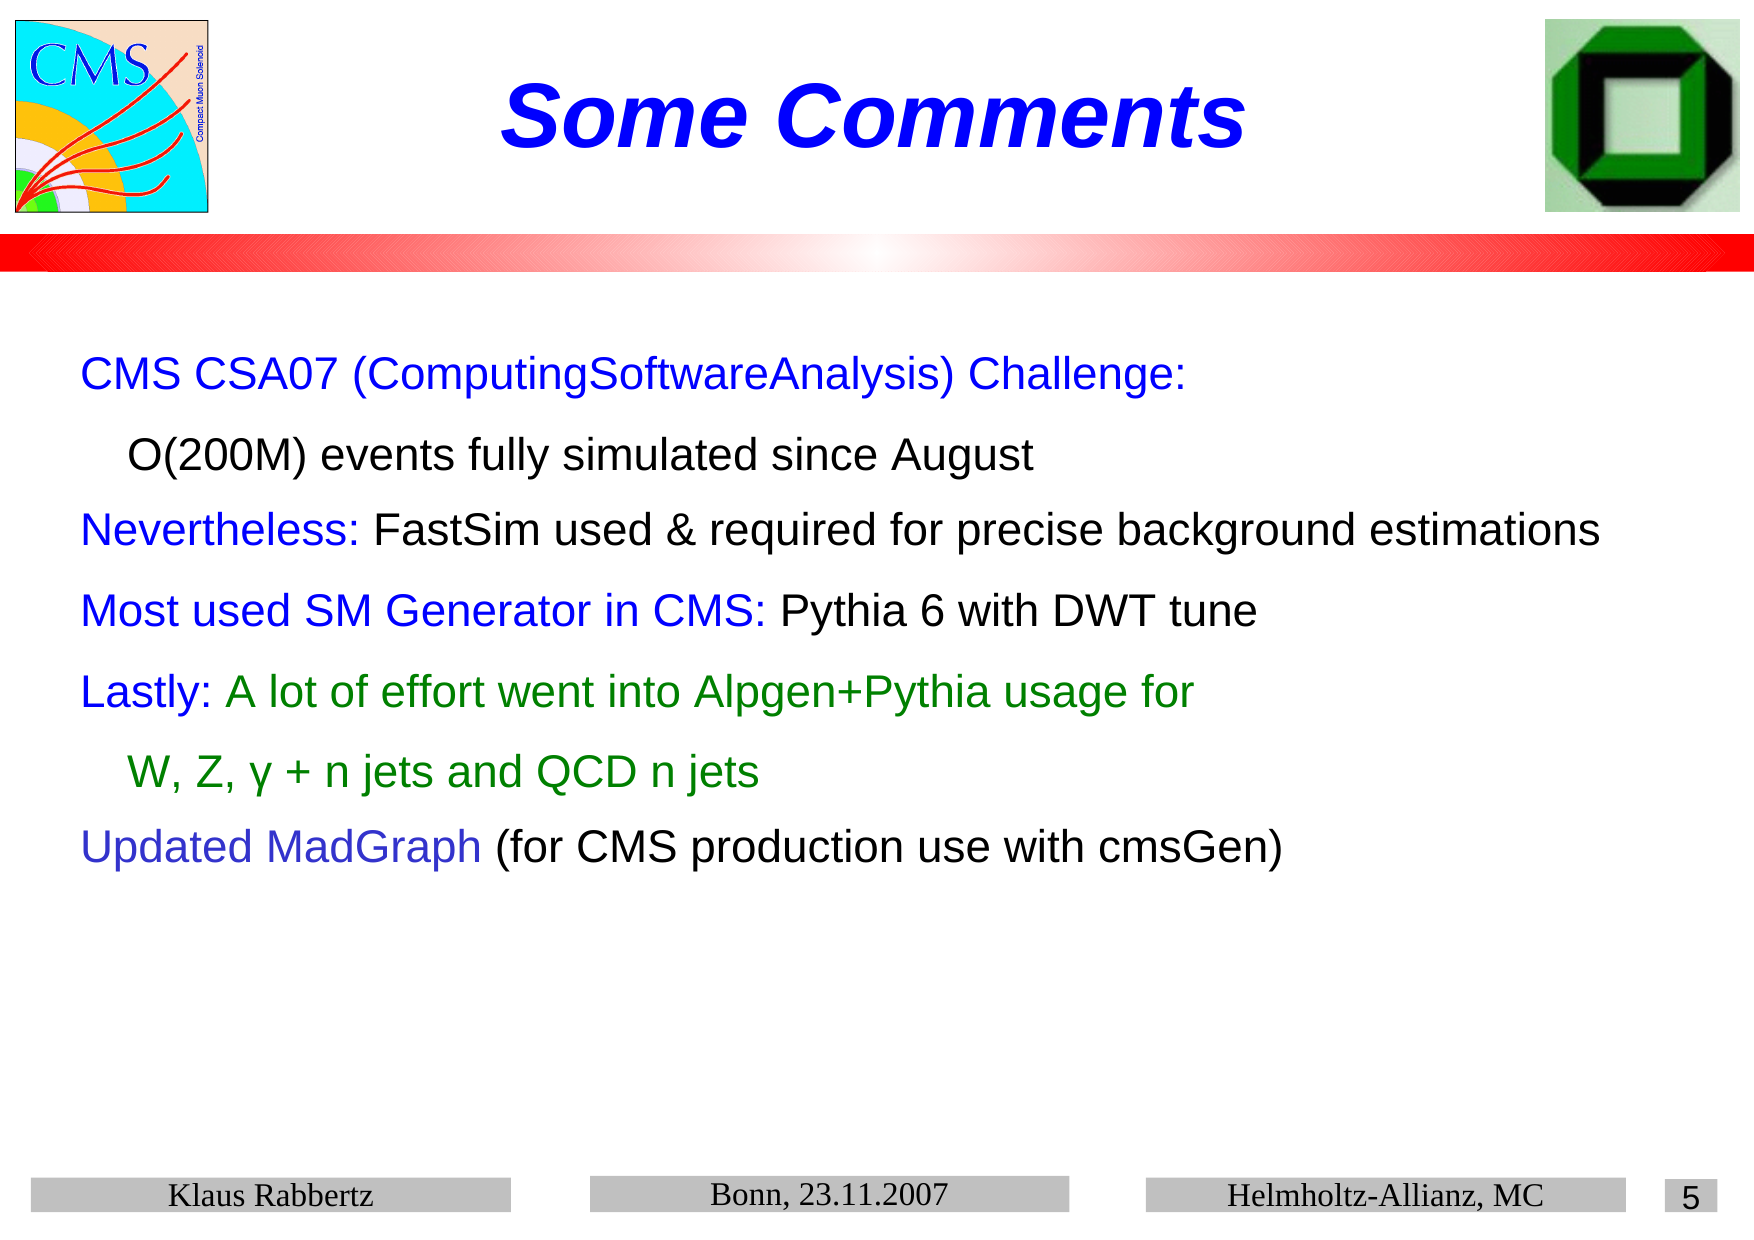

# Some Comments
CMS CSA07 (ComputingSoftwareAnalysis) Challenge:
O(200M) events fully simulated since August
Nevertheless: FastSim used & required for precise background estimations
Most used SM Generator in CMS: Pythia 6 with DWT tune
Lastly: A lot of effort went into Alpgen+Pythia usage for
W, Z, γ + n jets and QCD n jets
Updated MadGraph (for CMS production use with cmsGen)